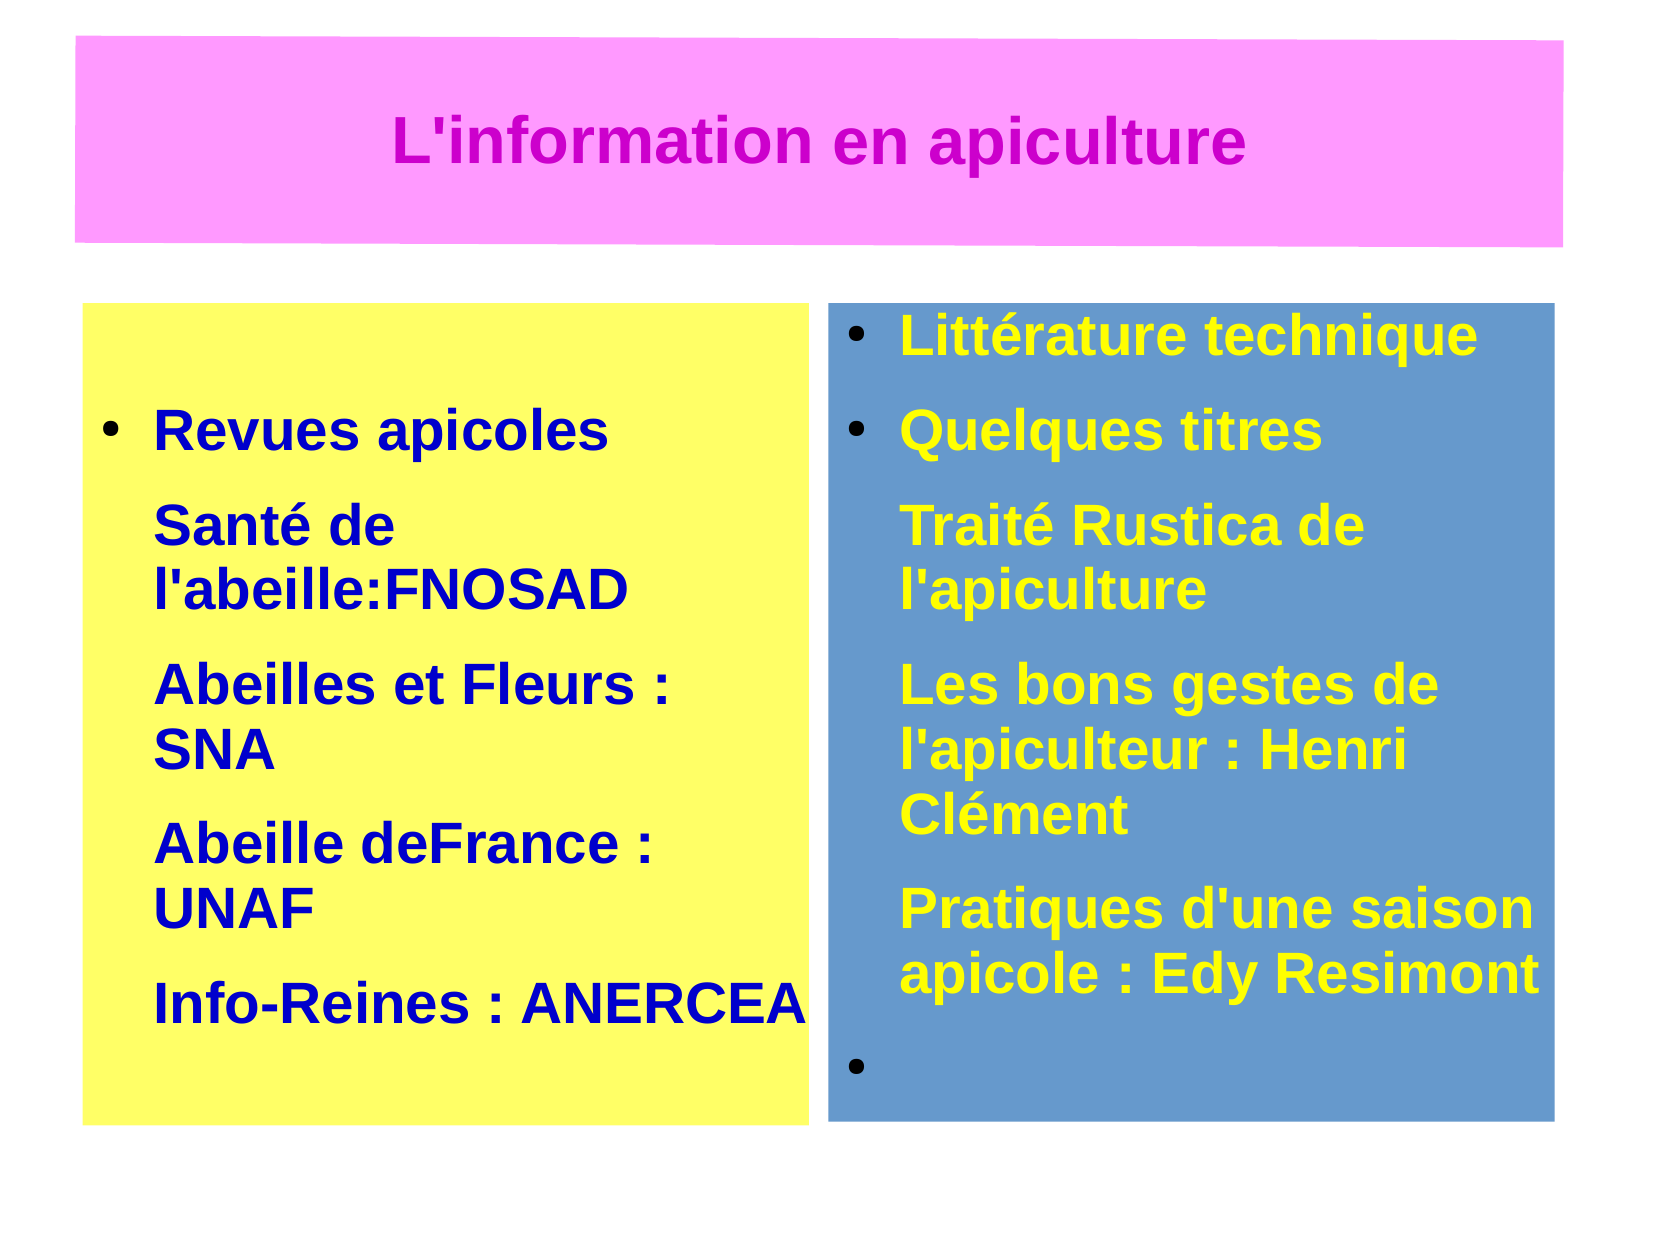

# L'information en apiculture
Revues apicoles
Santé de l'abeille:FNOSAD
Abeilles et Fleurs : SNA
Abeille deFrance : UNAF
Info-Reines : ANERCEA
Littérature technique
Quelques titres
Traité Rustica de l'apiculture
Les bons gestes de l'apiculteur : Henri Clément
Pratiques d'une saison apicole : Edy Resimont